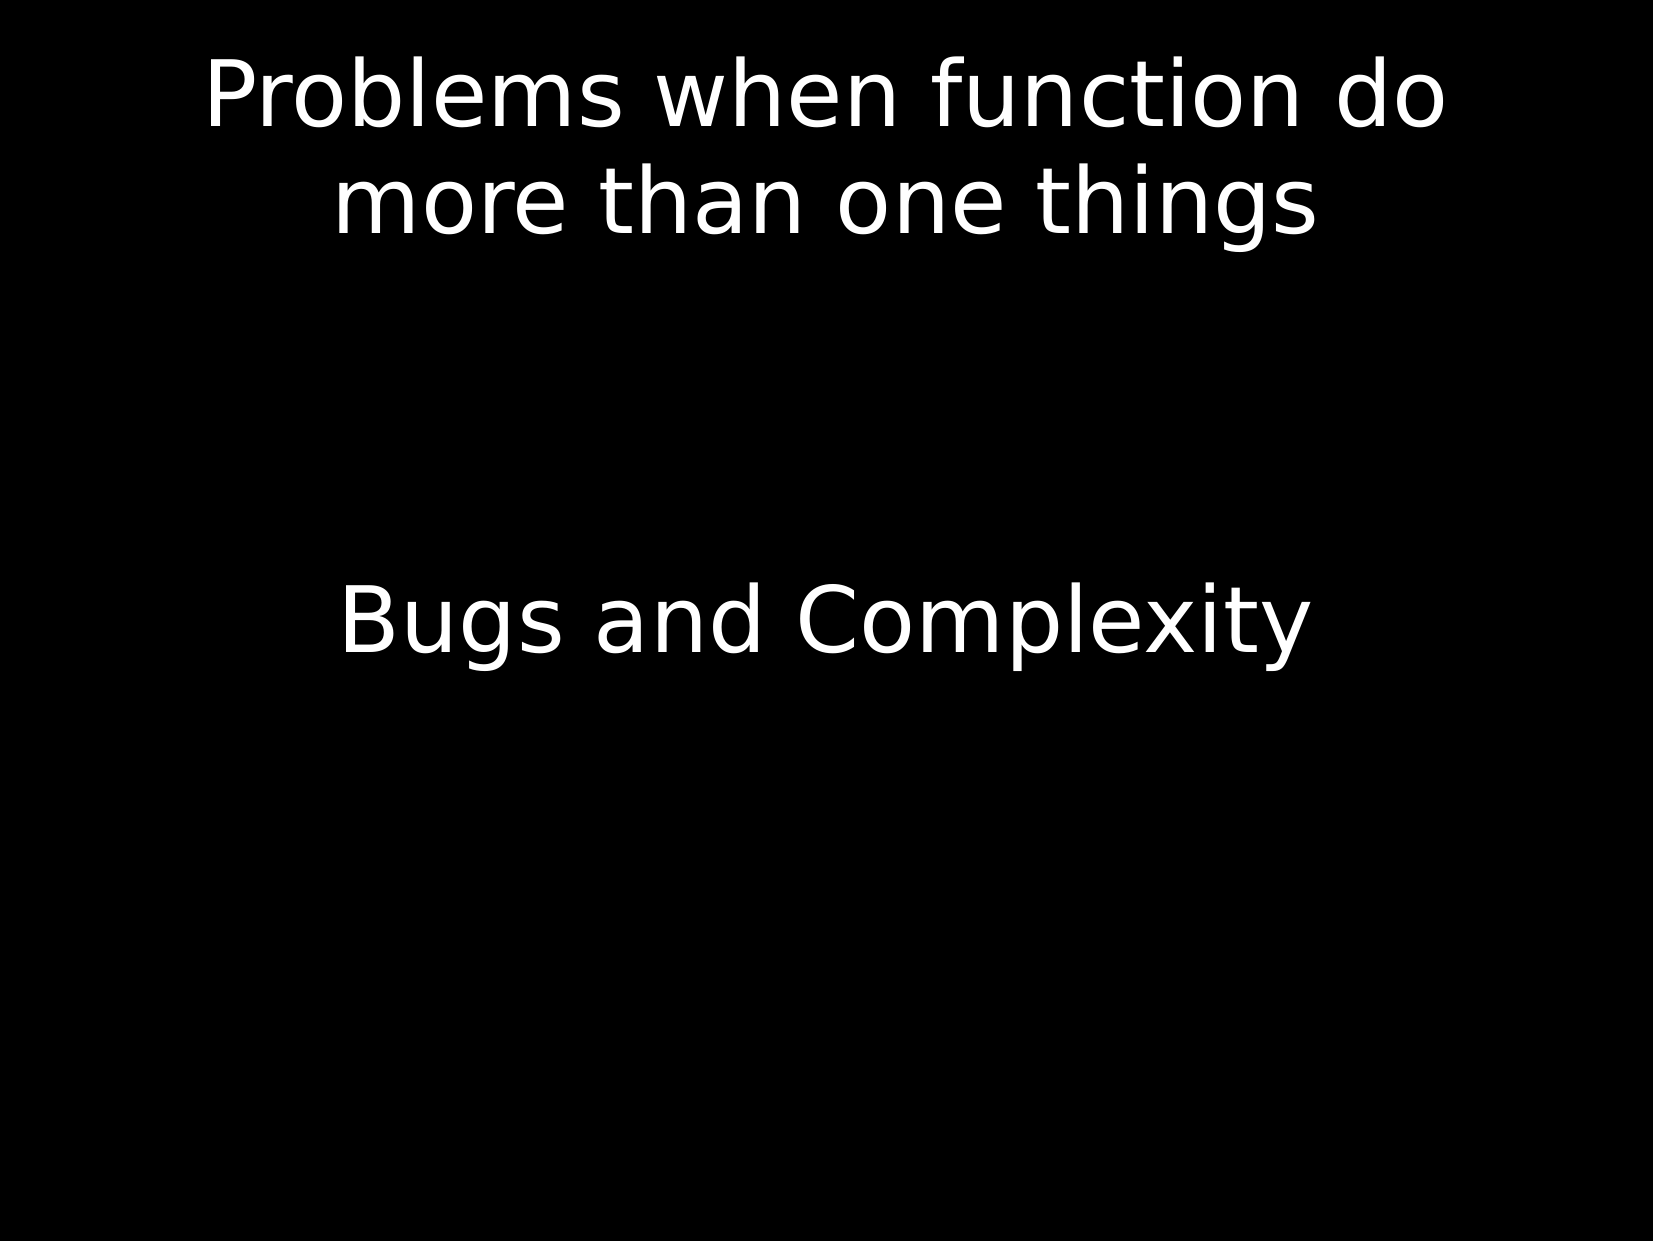

# Problems when function do more than one things
Bugs and Complexity